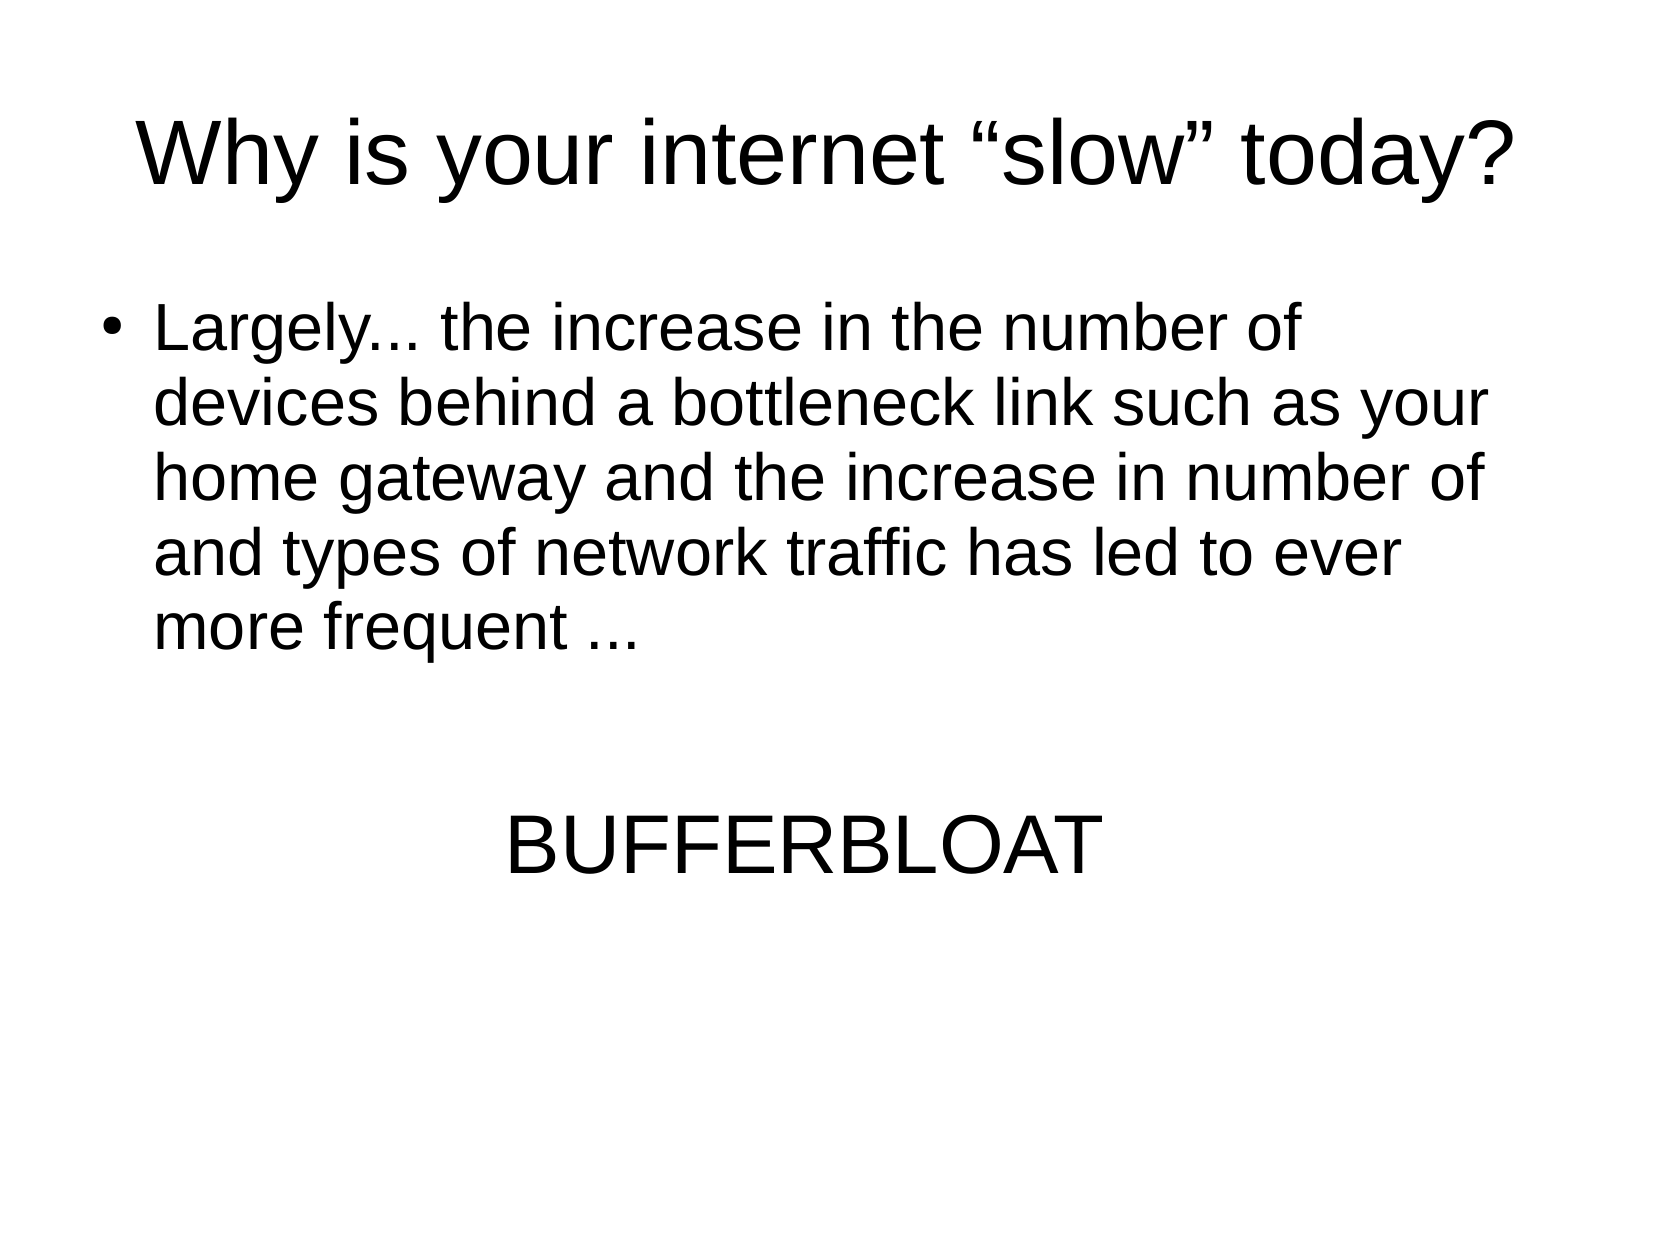

# Why is your internet “slow” today?
Largely... the increase in the number of devices behind a bottleneck link such as your home gateway and the increase in number of and types of network traffic has led to ever more frequent ...
 BUFFERBLOAT